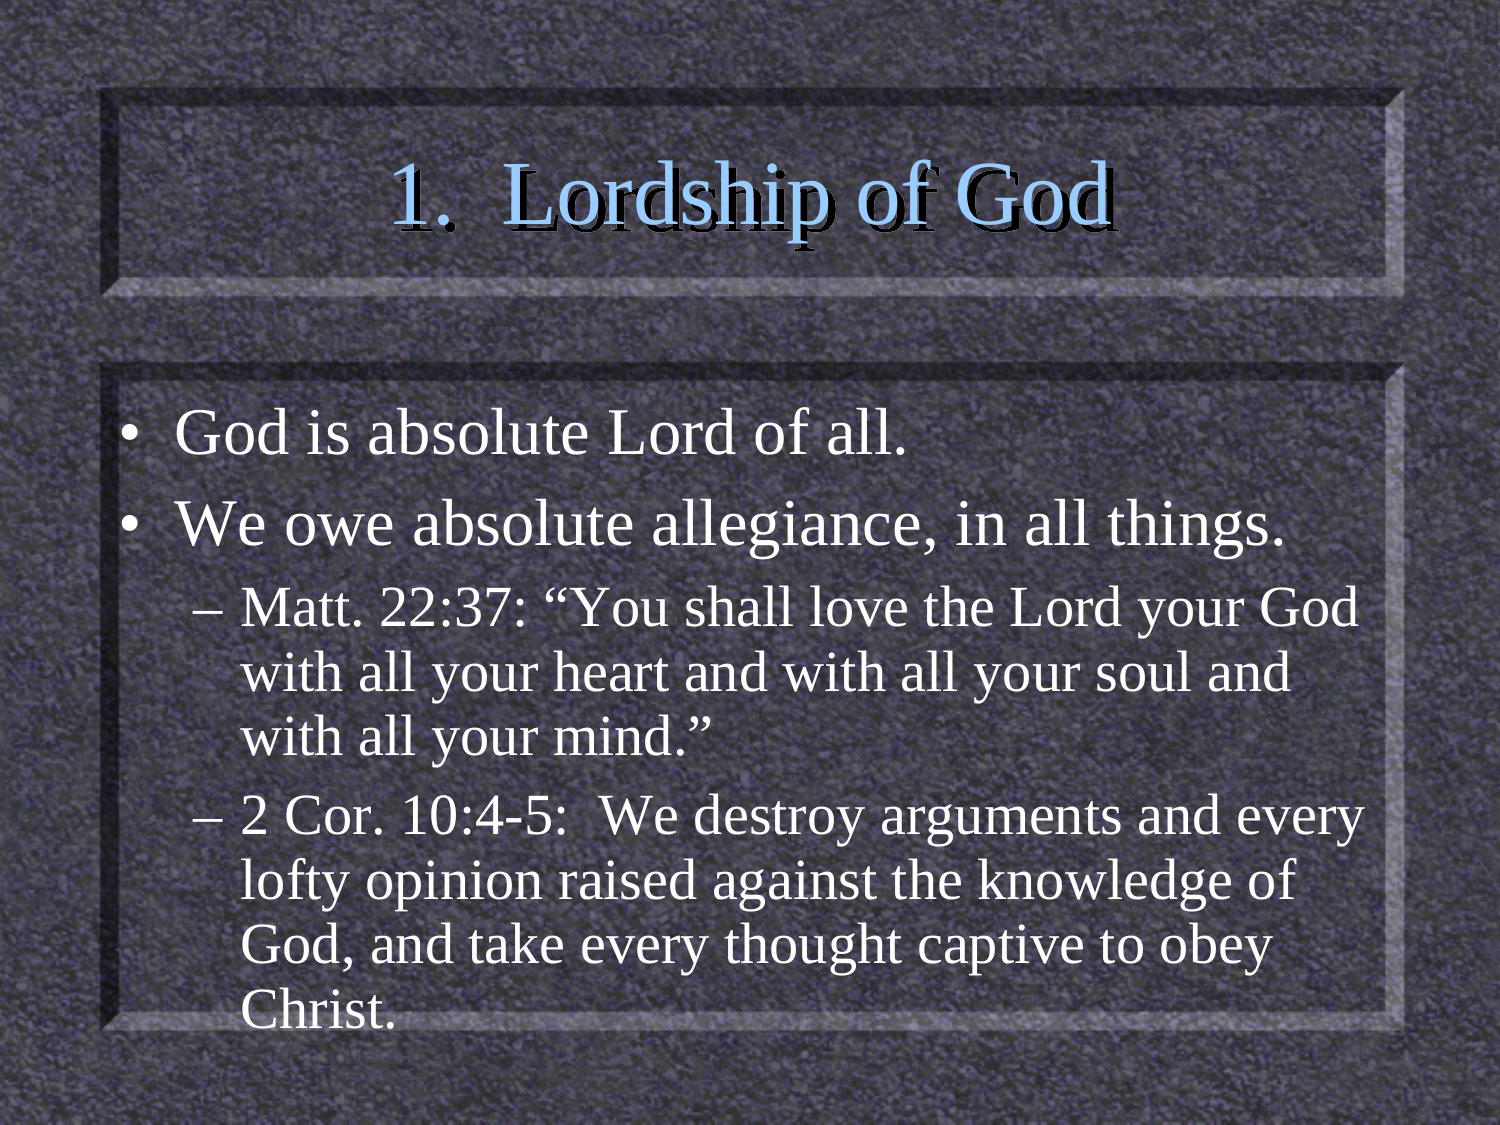

# 1. Lordship of God
God is absolute Lord of all.
We owe absolute allegiance, in all things.
Matt. 22:37: “You shall love the Lord your God with all your heart and with all your soul and with all your mind.”
2 Cor. 10:4-5: We destroy arguments and every lofty opinion raised against the knowledge of God, and take every thought captive to obey Christ.